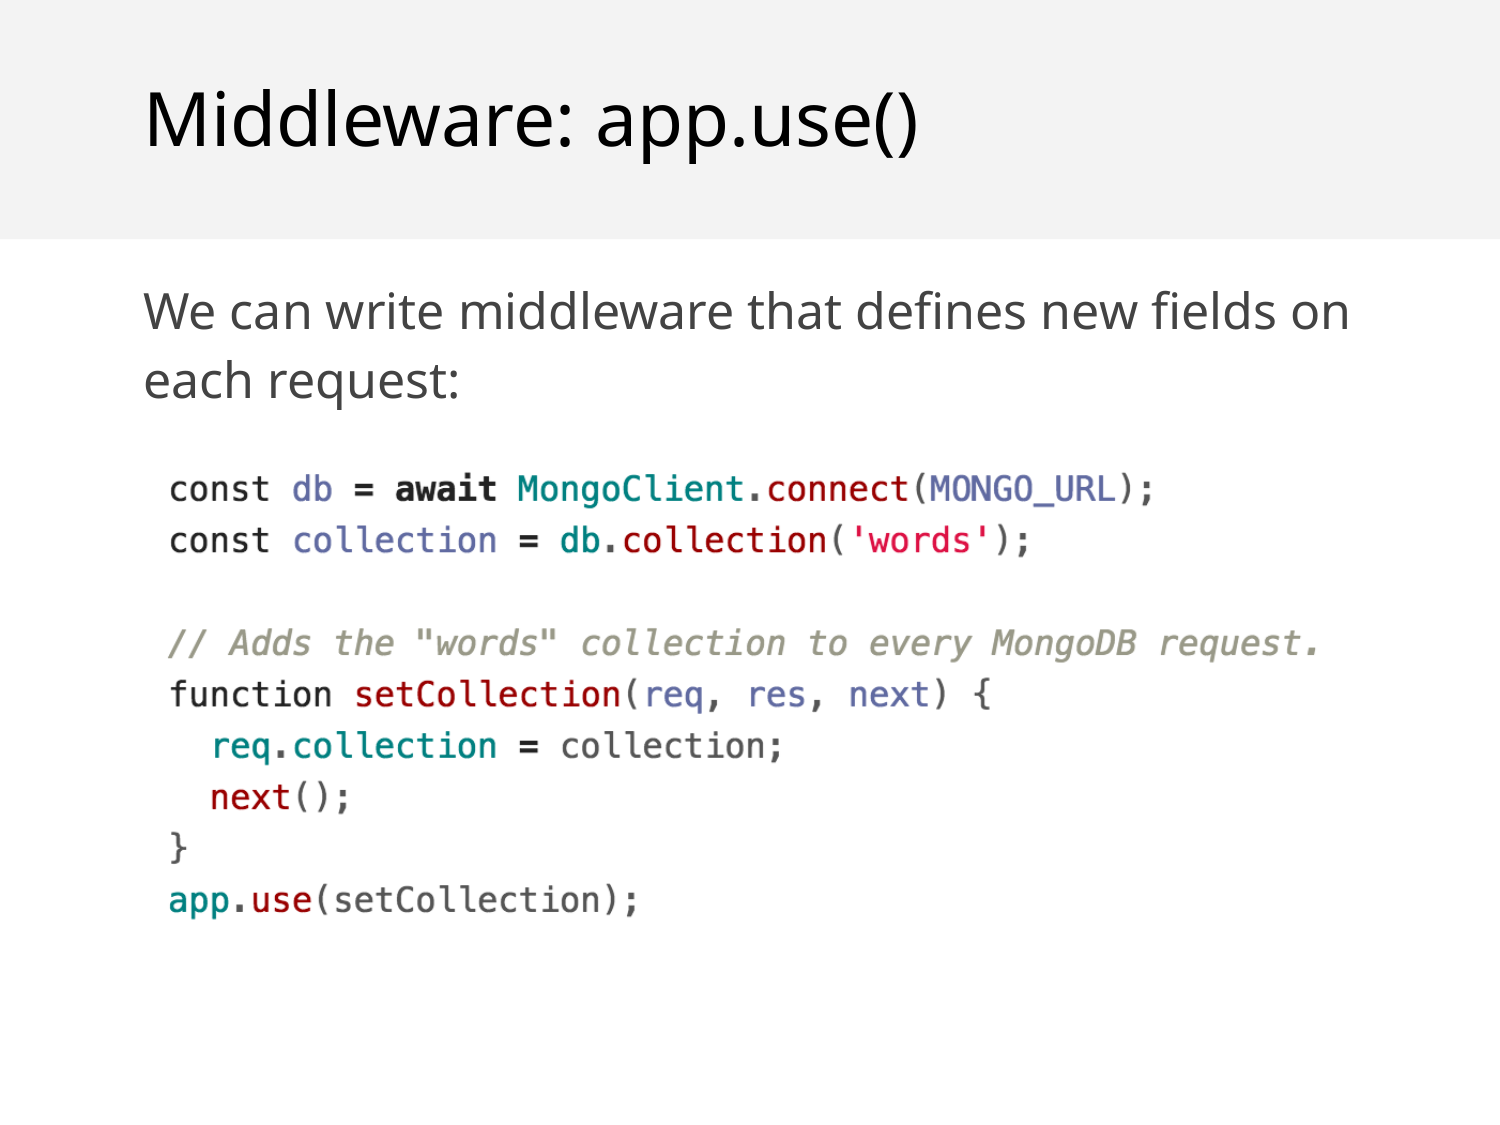

# Middleware: app.use()
We can write middleware that defines new fields on each request: